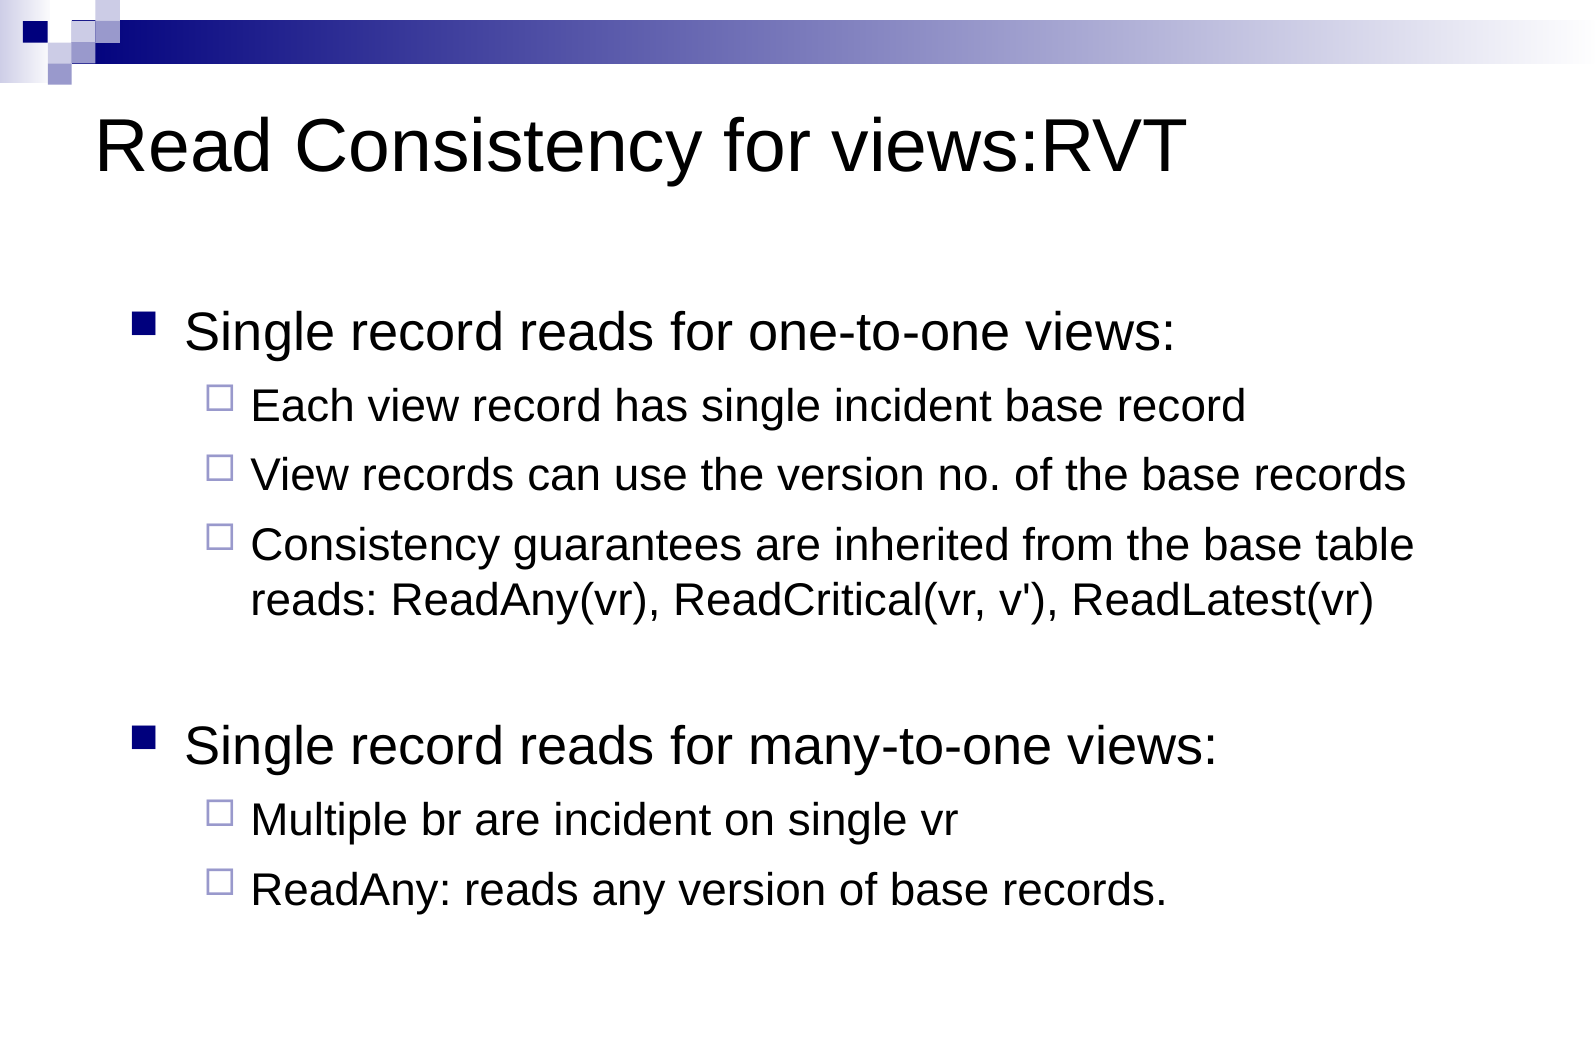

# Read Consistency for views:RVT
Single record reads for one-to-one views:
Each view record has single incident base record
View records can use the version no. of the base records
Consistency guarantees are inherited from the base table reads: ReadAny(vr), ReadCritical(vr, v'), ReadLatest(vr)
Single record reads for many-to-one views:
Multiple br are incident on single vr
ReadAny: reads any version of base records.